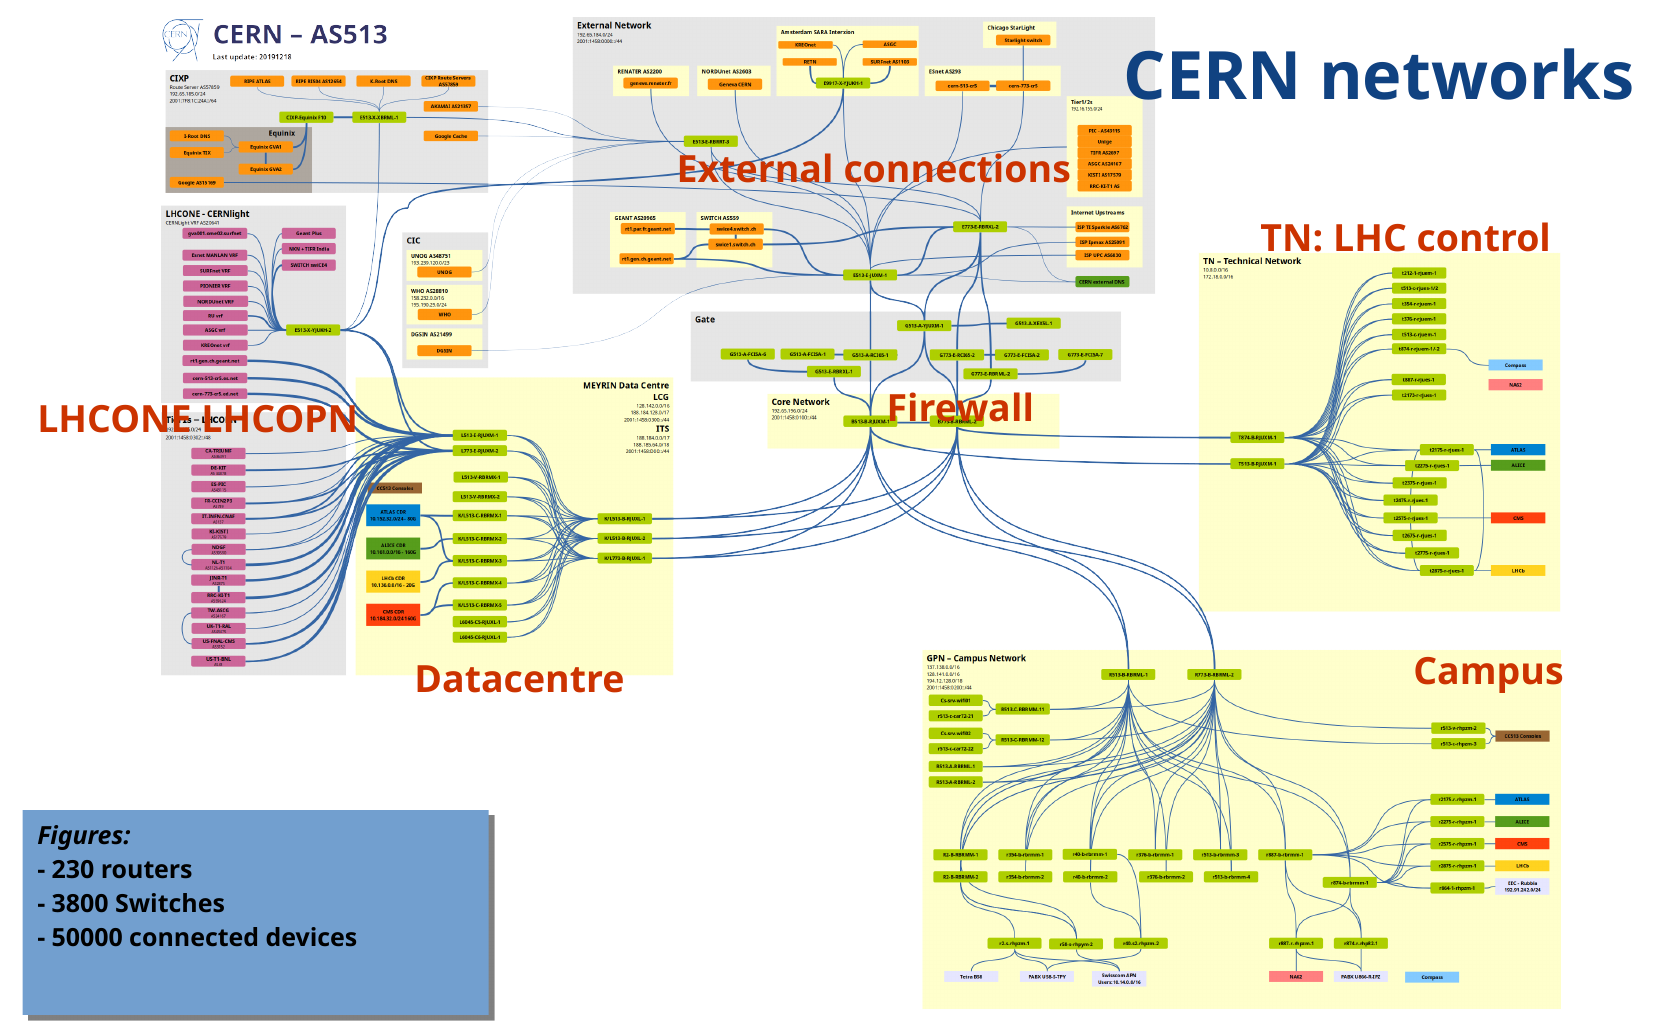

# CERN networks
External connections
TN: LHC control
Firewall
LHCONE LHCOPN
Campus
 Datacentre
Figures:
- 230 routers
- 3800 Switches
- 50000 connected devices